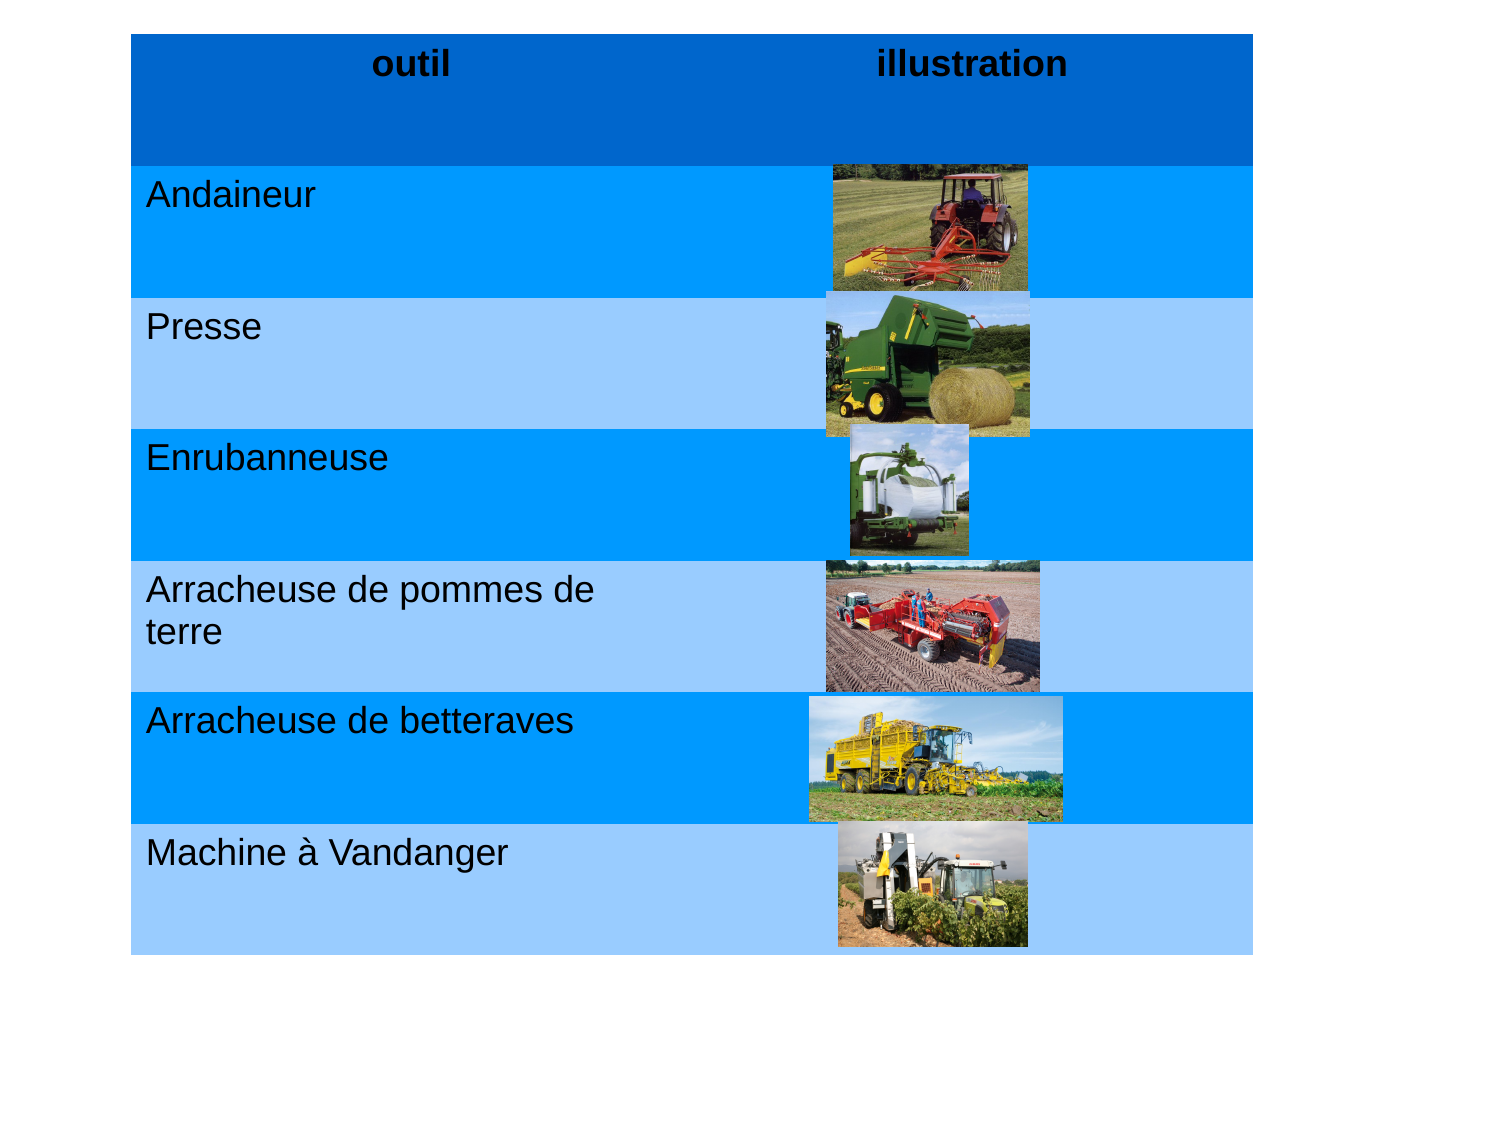

| outil | illustration |
| --- | --- |
| Andaineur | |
| Presse | |
| Enrubanneuse | |
| Arracheuse de pommes de terre | |
| Arracheuse de betteraves | |
| Machine à Vandanger | |